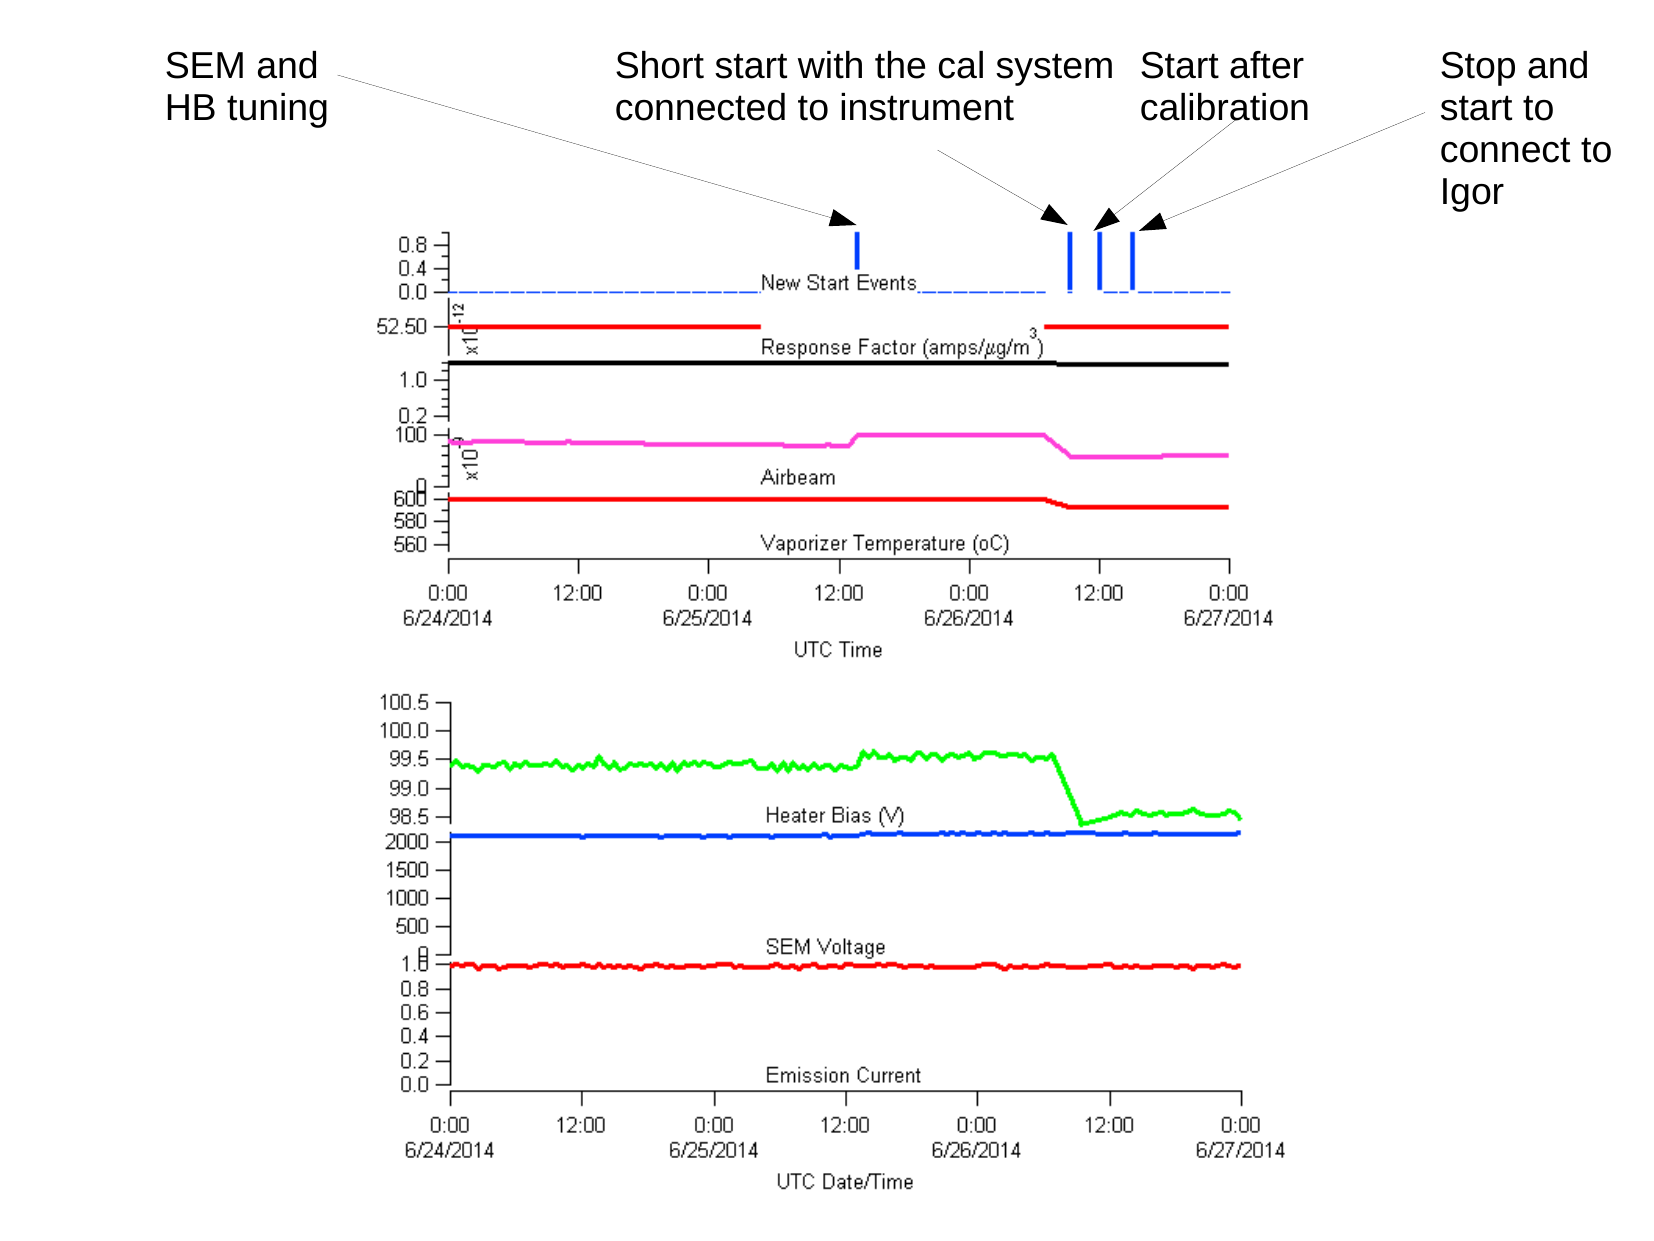

SEM and HB tuning
Short start with the cal system connected to instrument
Start after calibration
Stop and start to connect to Igor